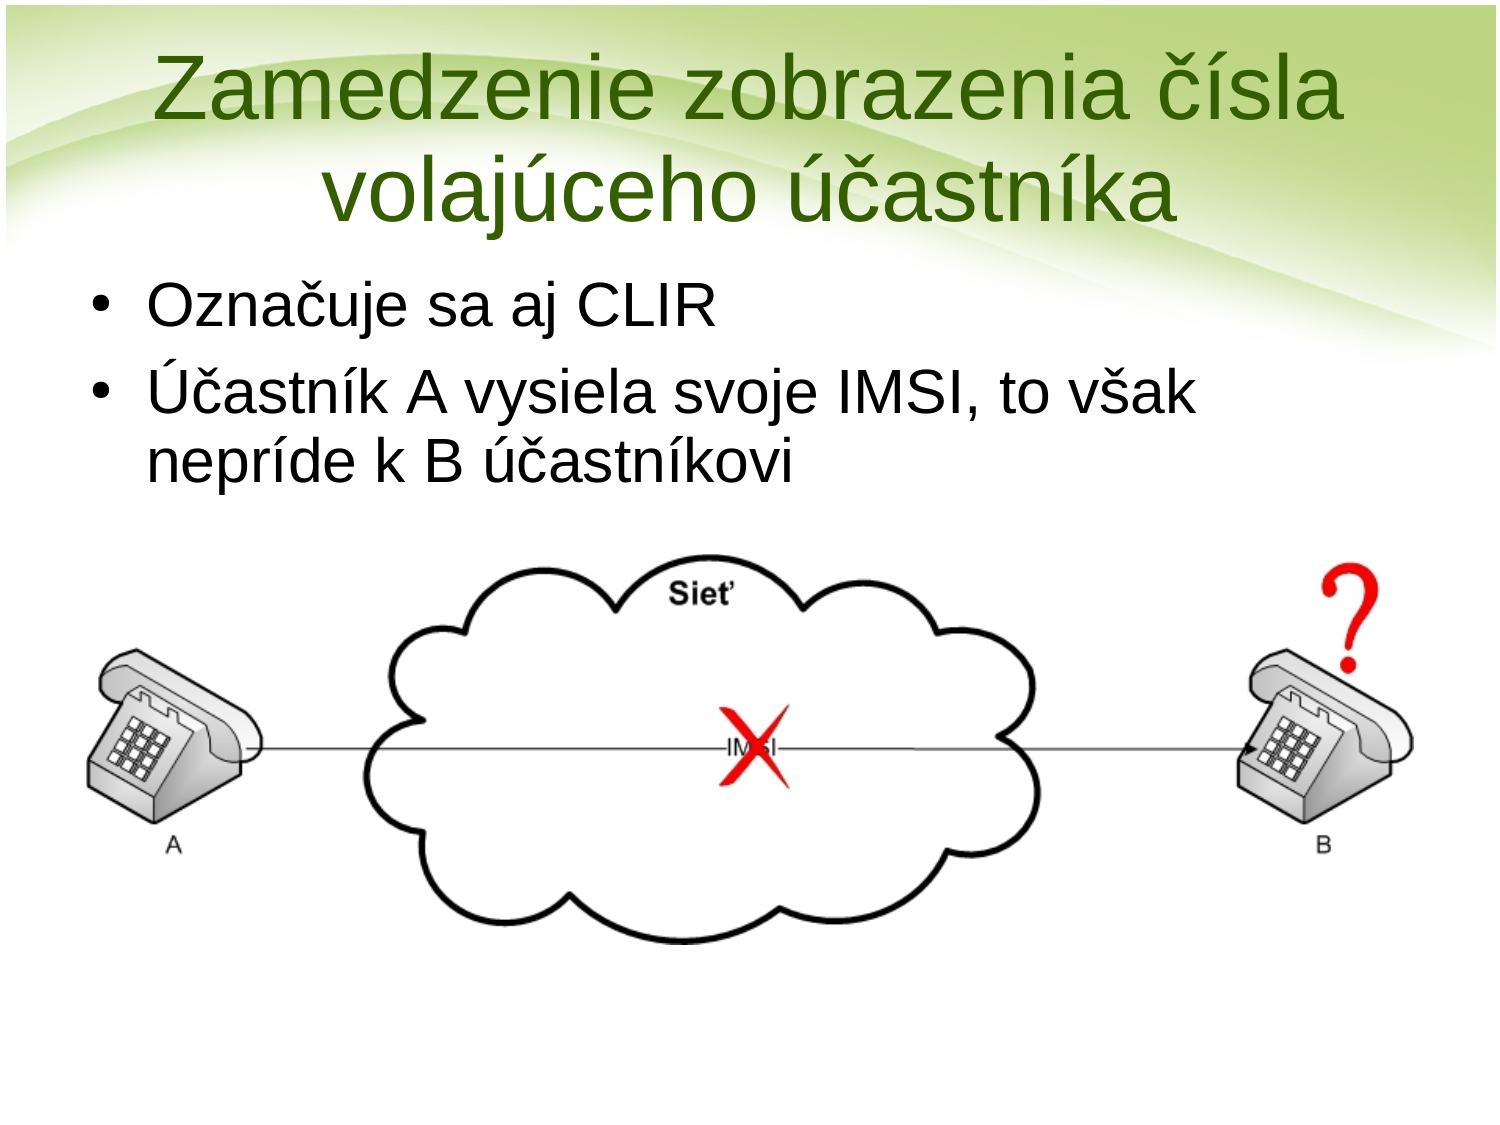

# Zamedzenie zobrazenia čísla volajúceho účastníka
Označuje sa aj CLIR
Účastník A vysiela svoje IMSI, to však nepríde k B účastníkovi